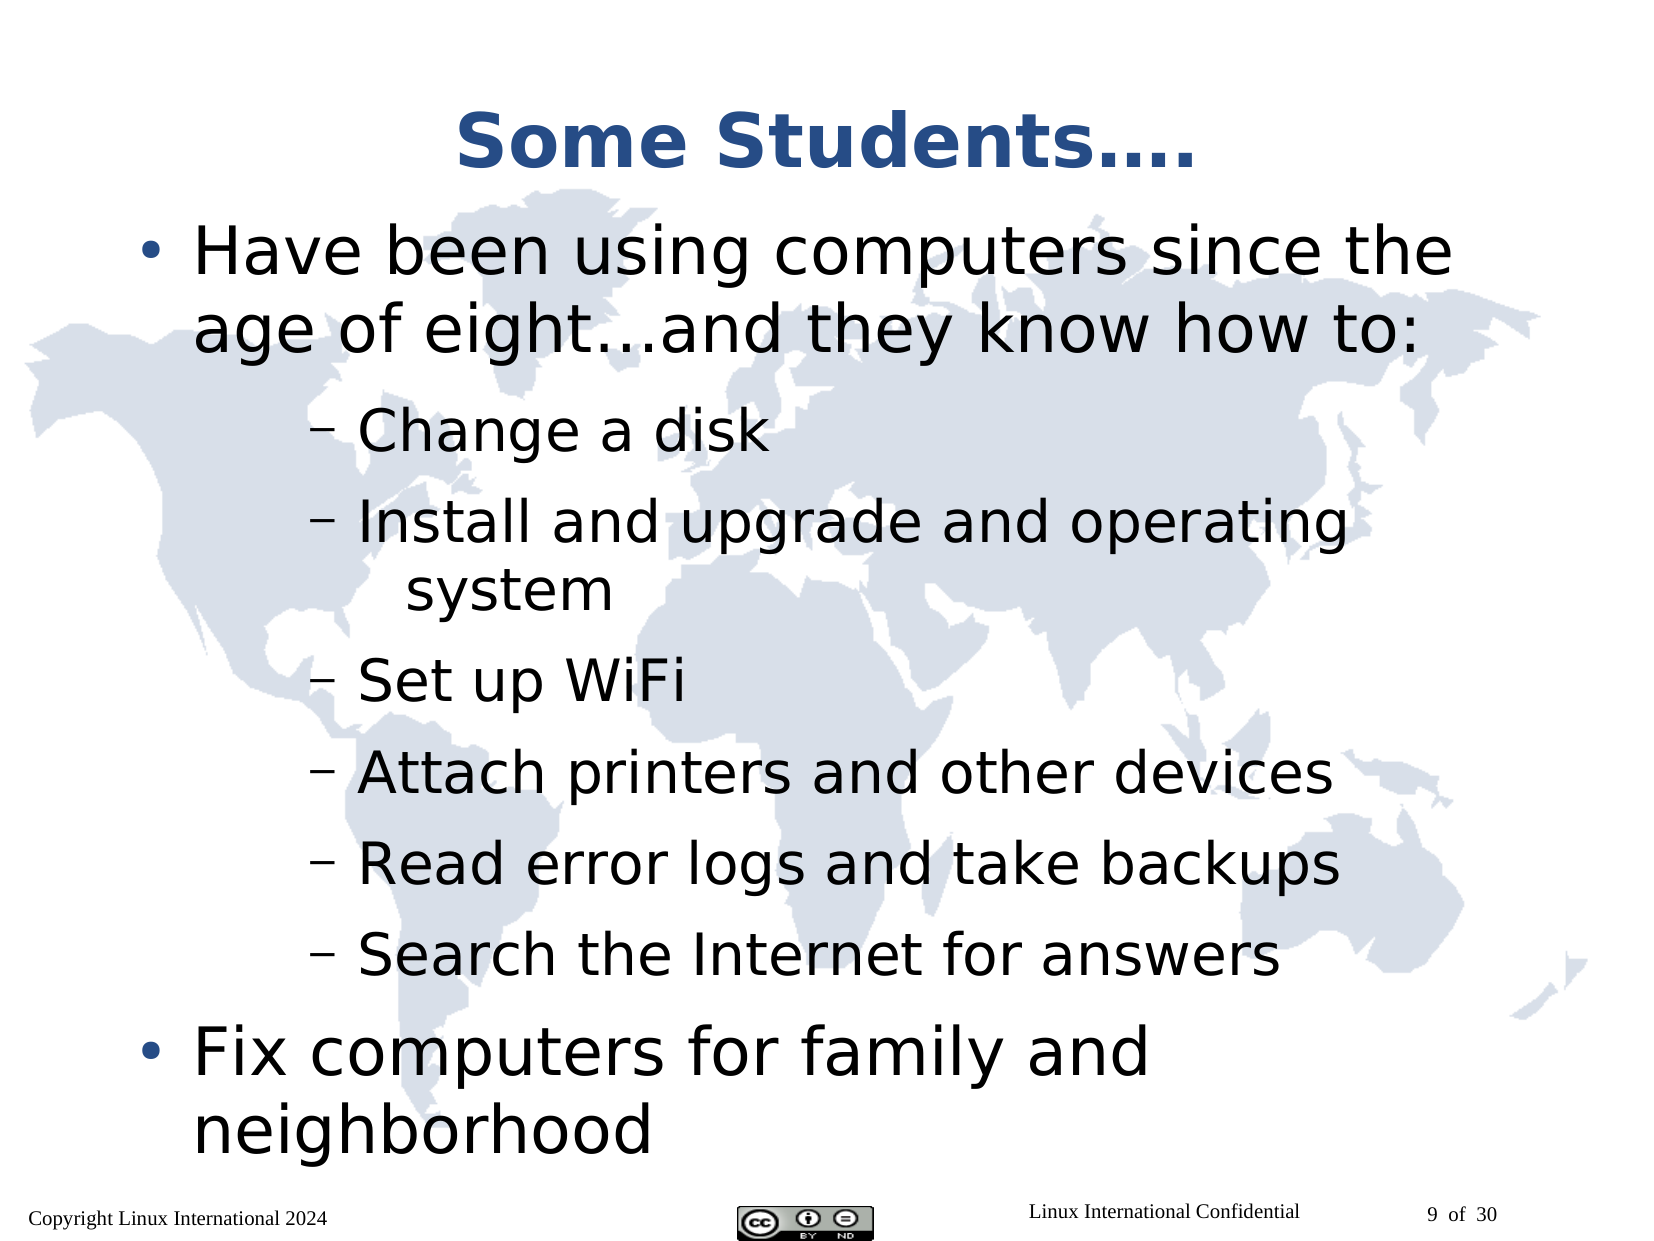

# Some Students….
Have been using computers since the age of eight…and they know how to:
Change a disk
Install and upgrade and operating system
Set up WiFi
Attach printers and other devices
Read error logs and take backups
Search the Internet for answers
Fix computers for family and neighborhood